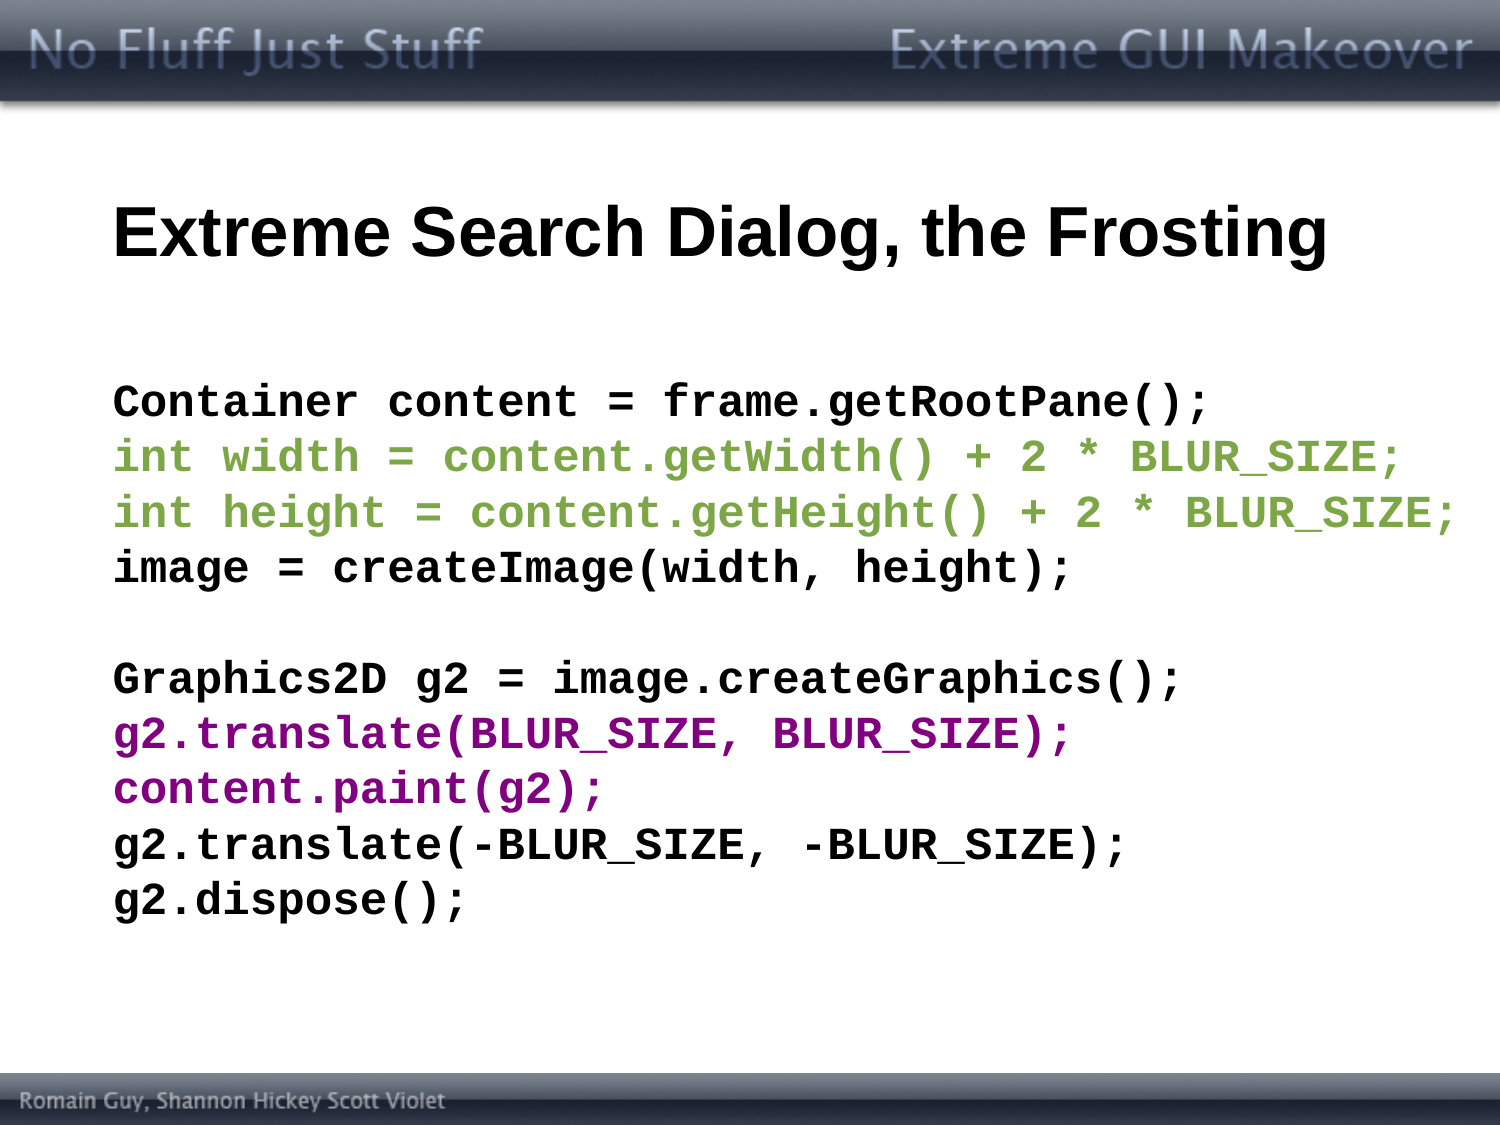

# Extreme Search Dialog, the Frosting
Container content = frame.getRootPane();
int width = content.getWidth() + 2 * BLUR_SIZE;
int height = content.getHeight() + 2 * BLUR_SIZE;
image = createImage(width, height);
Graphics2D g2 = image.createGraphics();
g2.translate(BLUR_SIZE, BLUR_SIZE);
content.paint(g2);
g2.translate(-BLUR_SIZE, -BLUR_SIZE);
g2.dispose();